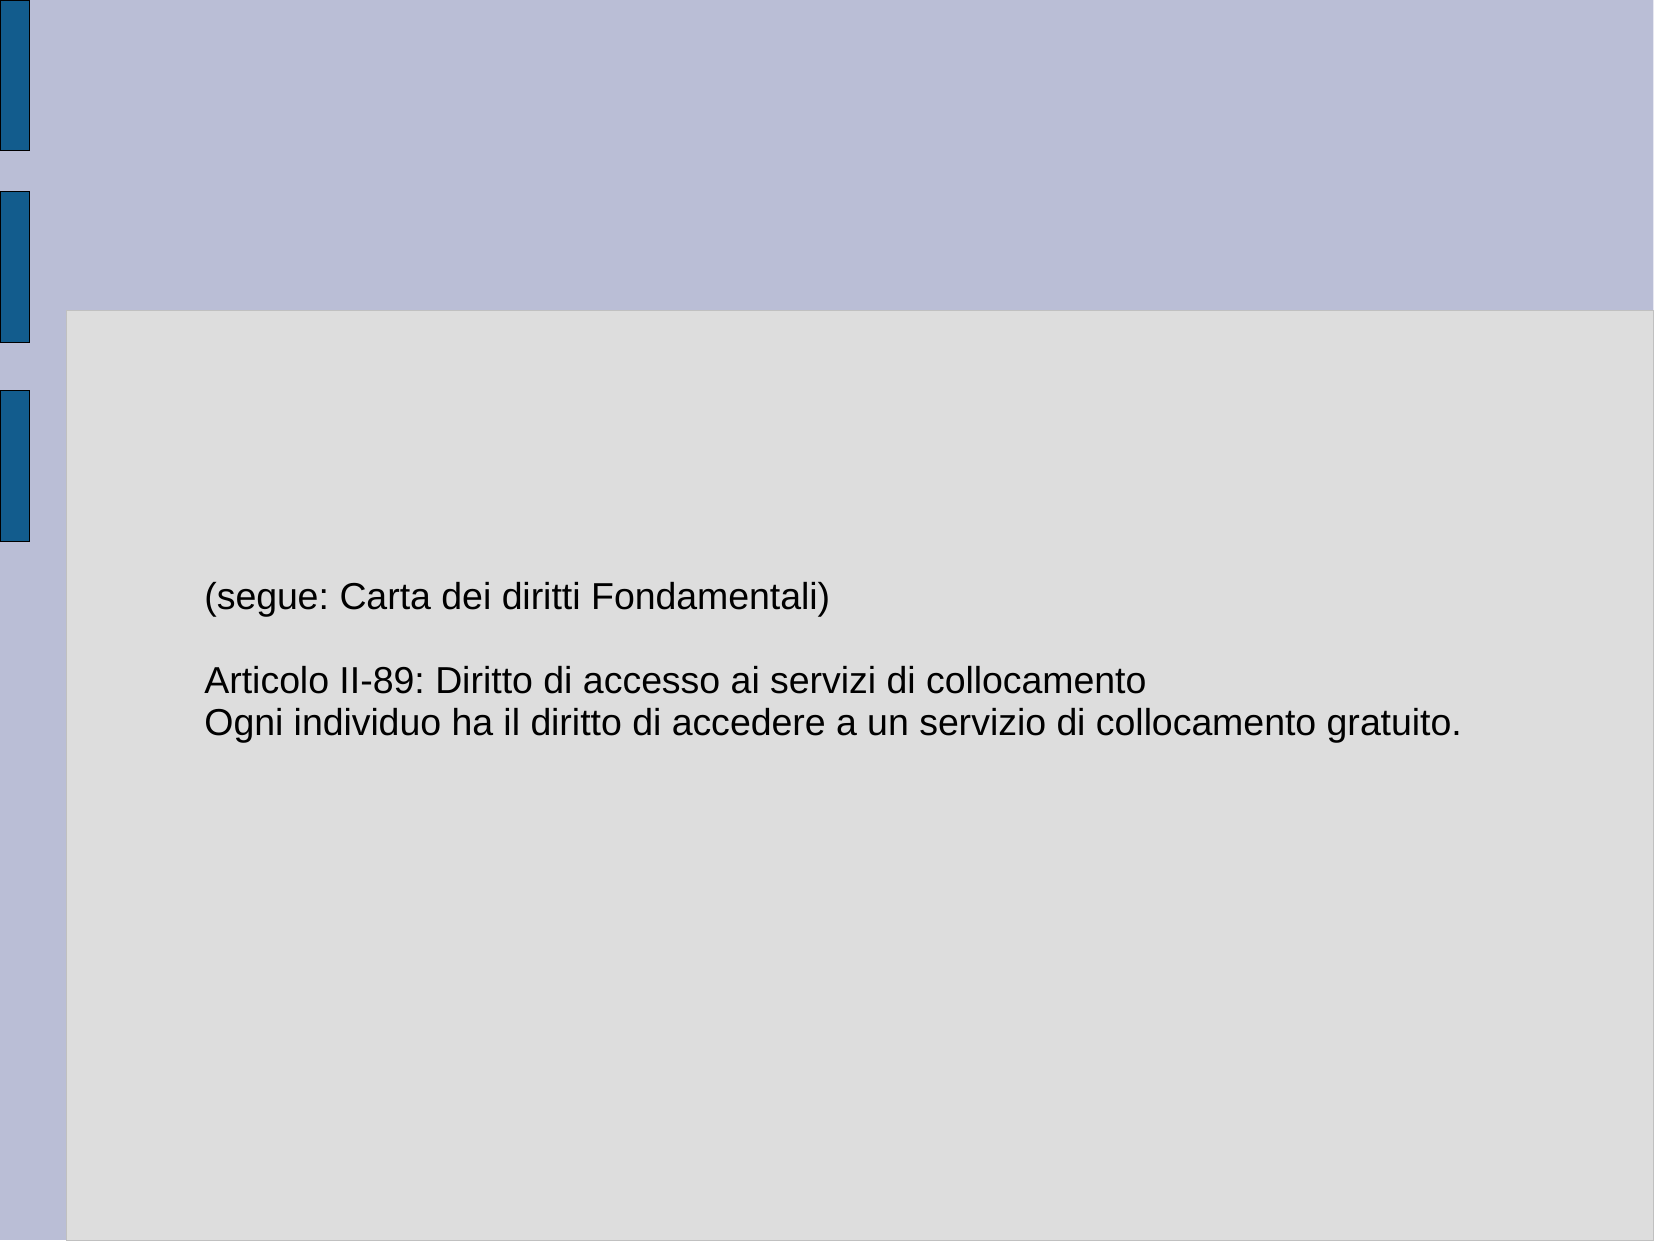

(segue: Carta dei diritti Fondamentali)
Articolo II-89: Diritto di accesso ai servizi di collocamento
Ogni individuo ha il diritto di accedere a un servizio di collocamento gratuito.